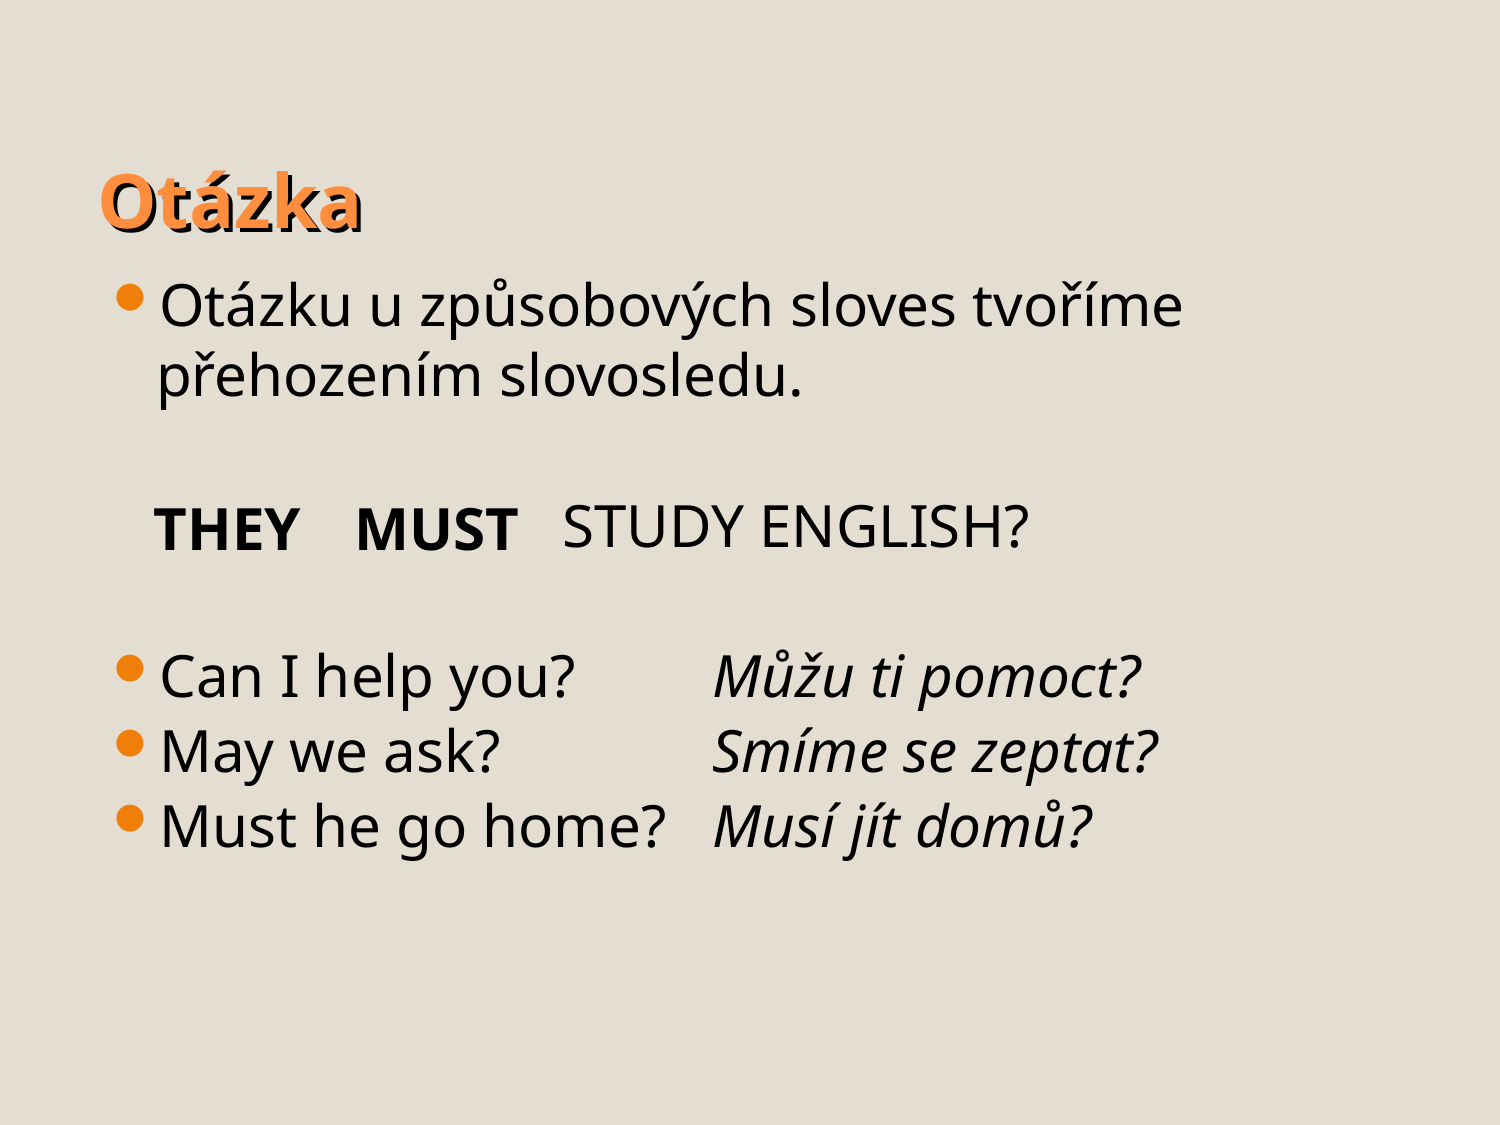

# Otázka
Otázku u způsobových sloves tvoříme přehozením slovosledu.
	 			STUDY ENGLISH?
Can I help you?	Můžu ti pomoct?
May we ask?		Smíme se zeptat?
Must he go home?	Musí jít domů?
THEY
MUST